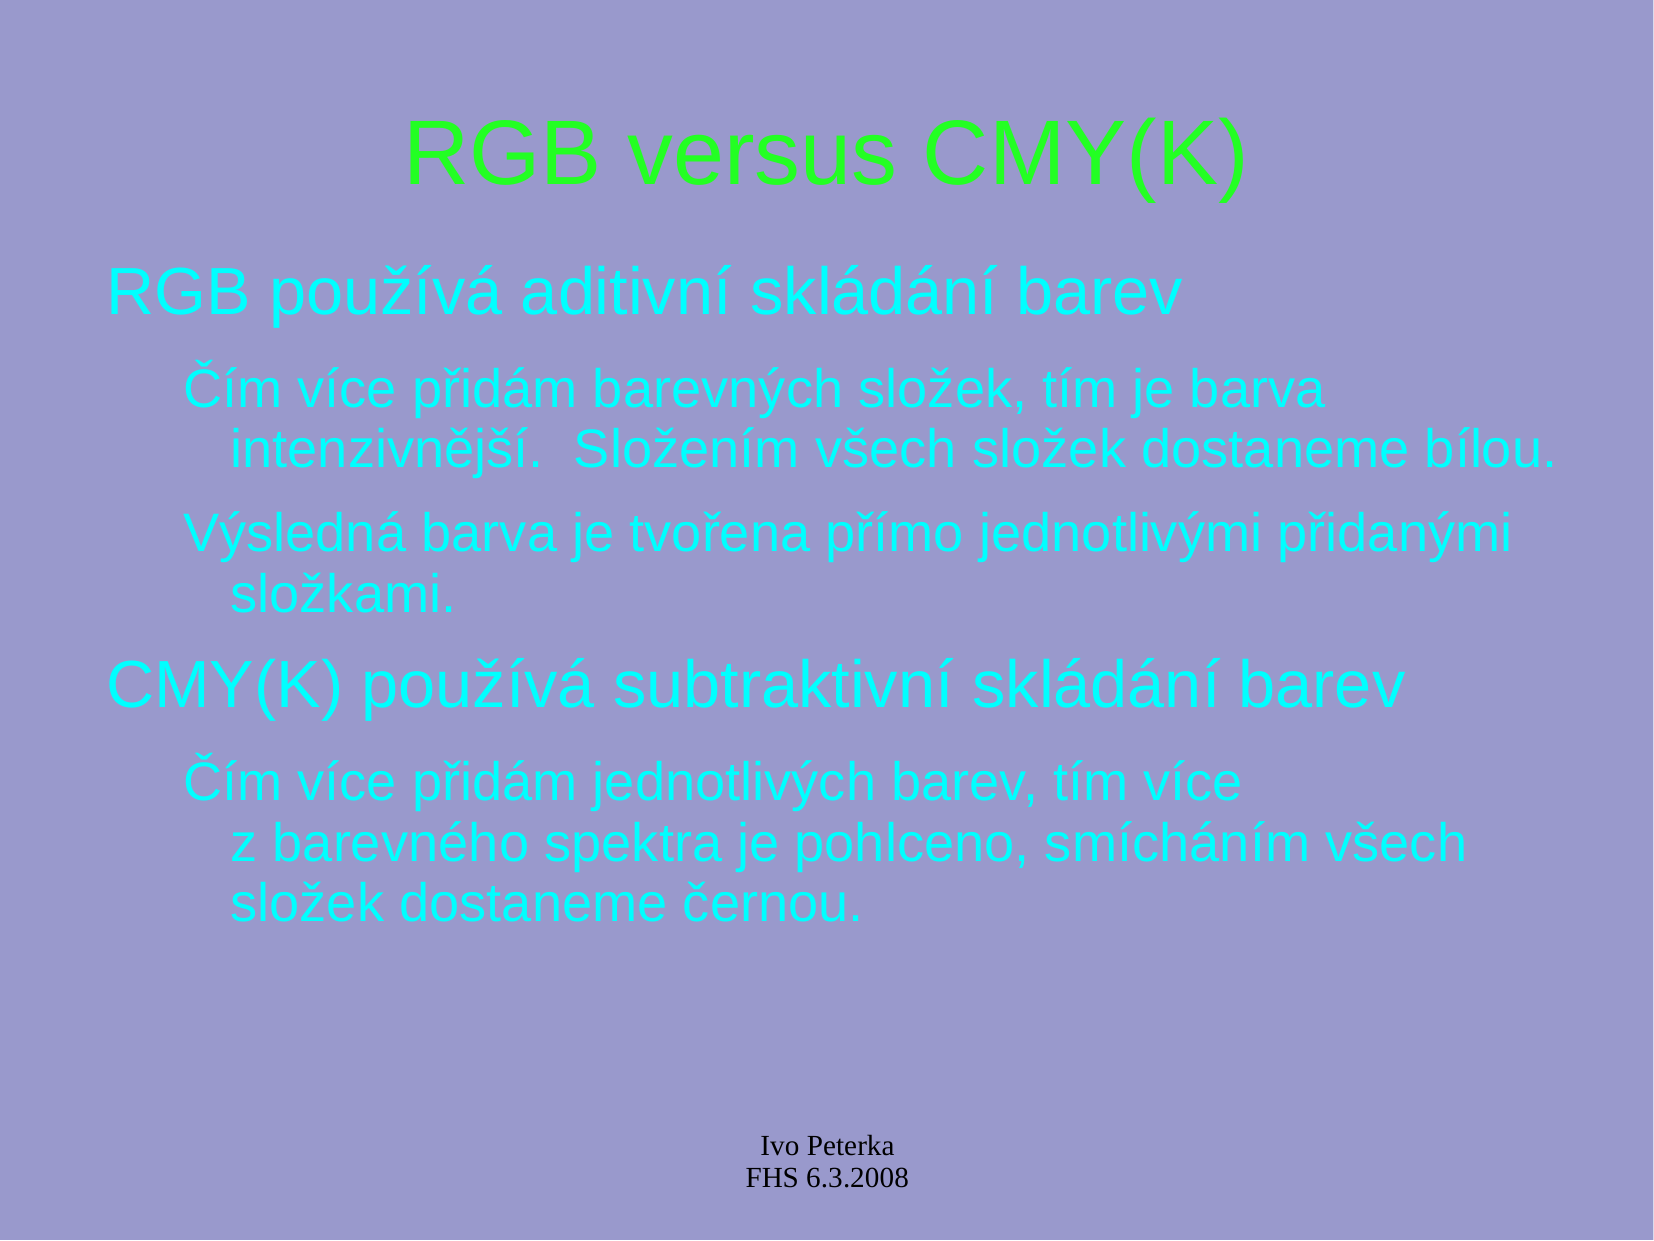

# RGB versus CMY(K)
RGB používá aditivní skládání barev
Čím více přidám barevných složek, tím je barva intenzivnější. Složením všech složek dostaneme bílou.
Výsledná barva je tvořena přímo jednotlivými přidanými složkami.
CMY(K) používá subtraktivní skládání barev
Čím více přidám jednotlivých barev, tím více
z barevného spektra je pohlceno, smícháním všech složek dostaneme černou.